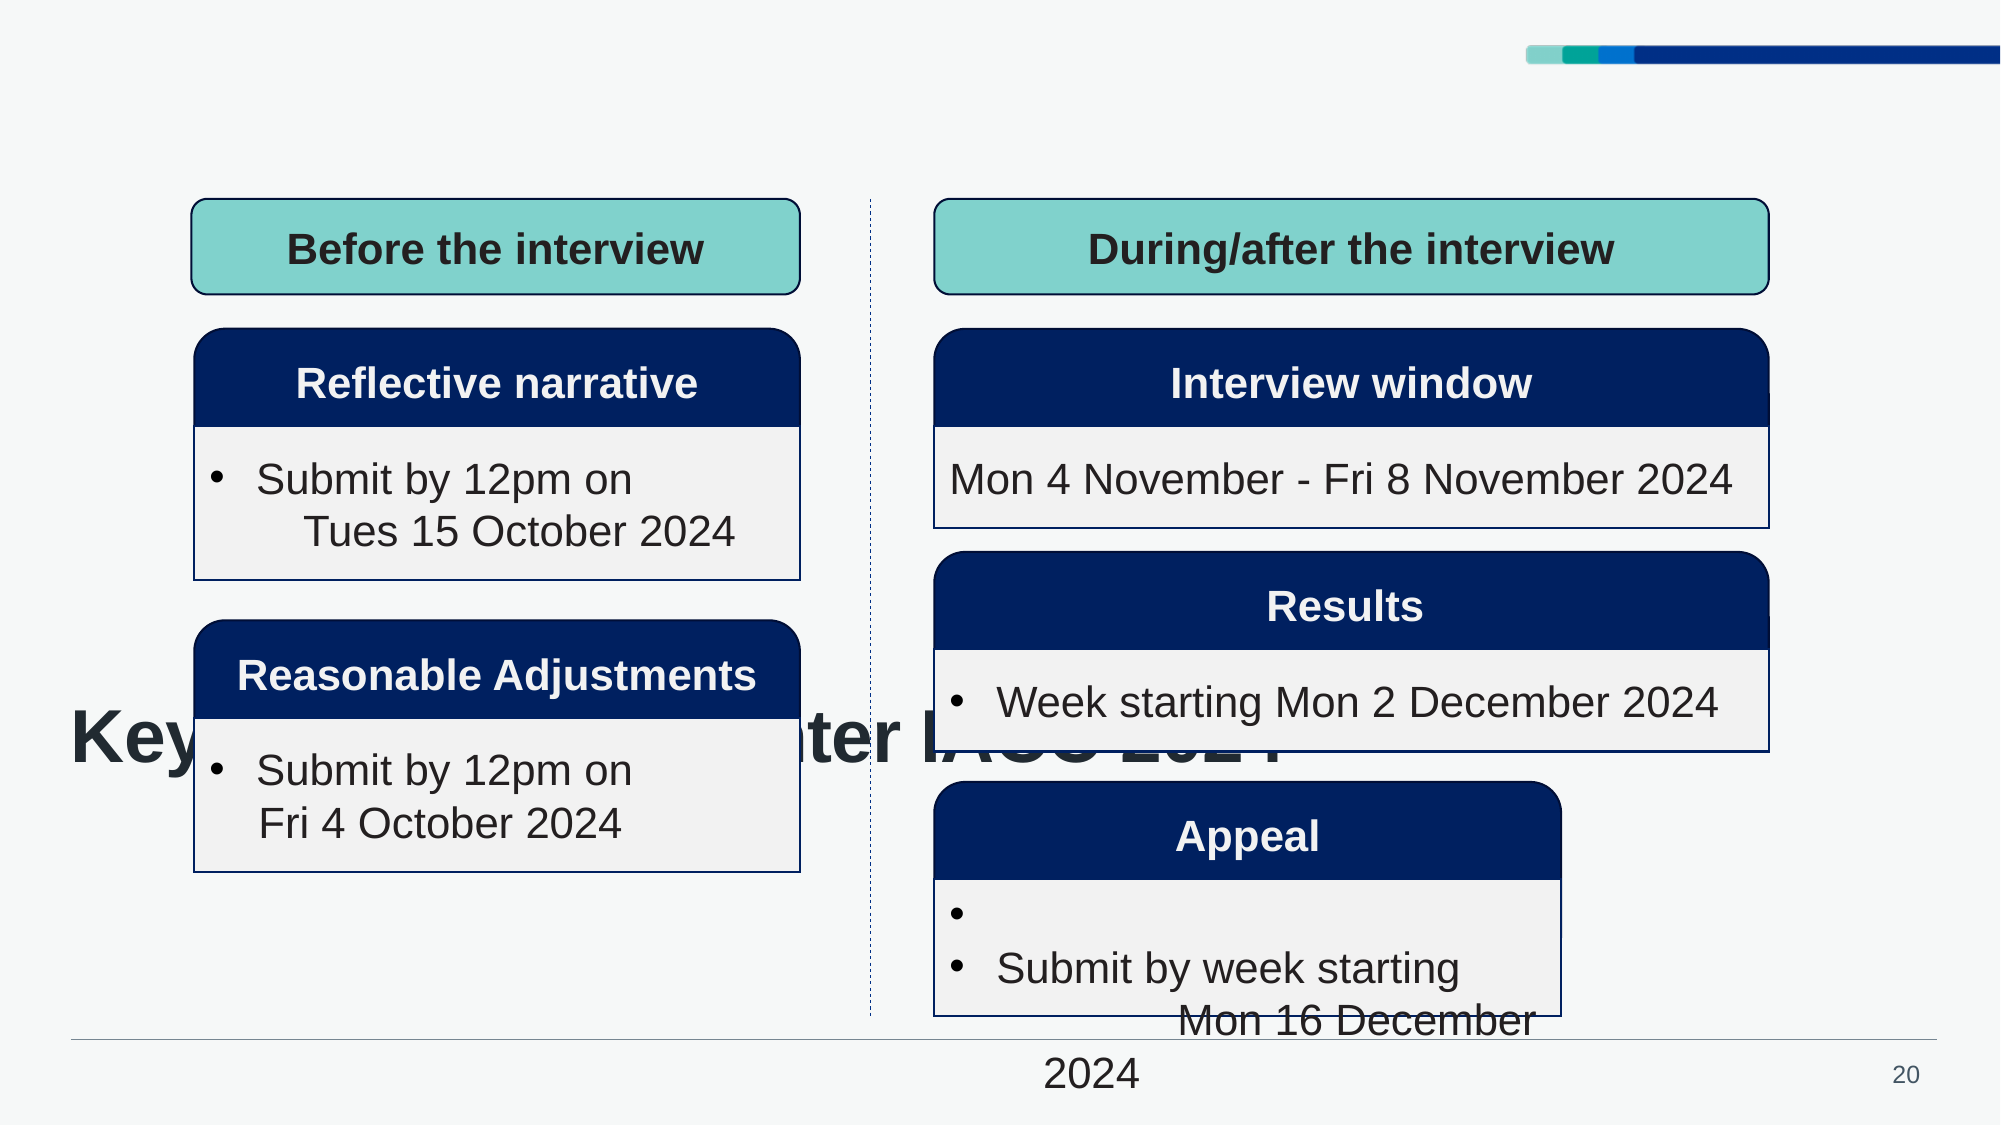

Before the interview
During/after the interview
Reflective narrative
Submit by 12pm on Tues 15 October 2024
Interview window
Mon 4 November - Fri 8 November 2024
Results
Week starting Mon 2 December 2024
Reasonable Adjustments
Submit by 12pm on
 Fri 4 October 2024
Appeal
Submit by week starting Mon 16 December 2024
# Key dates for the winter IACC 2024